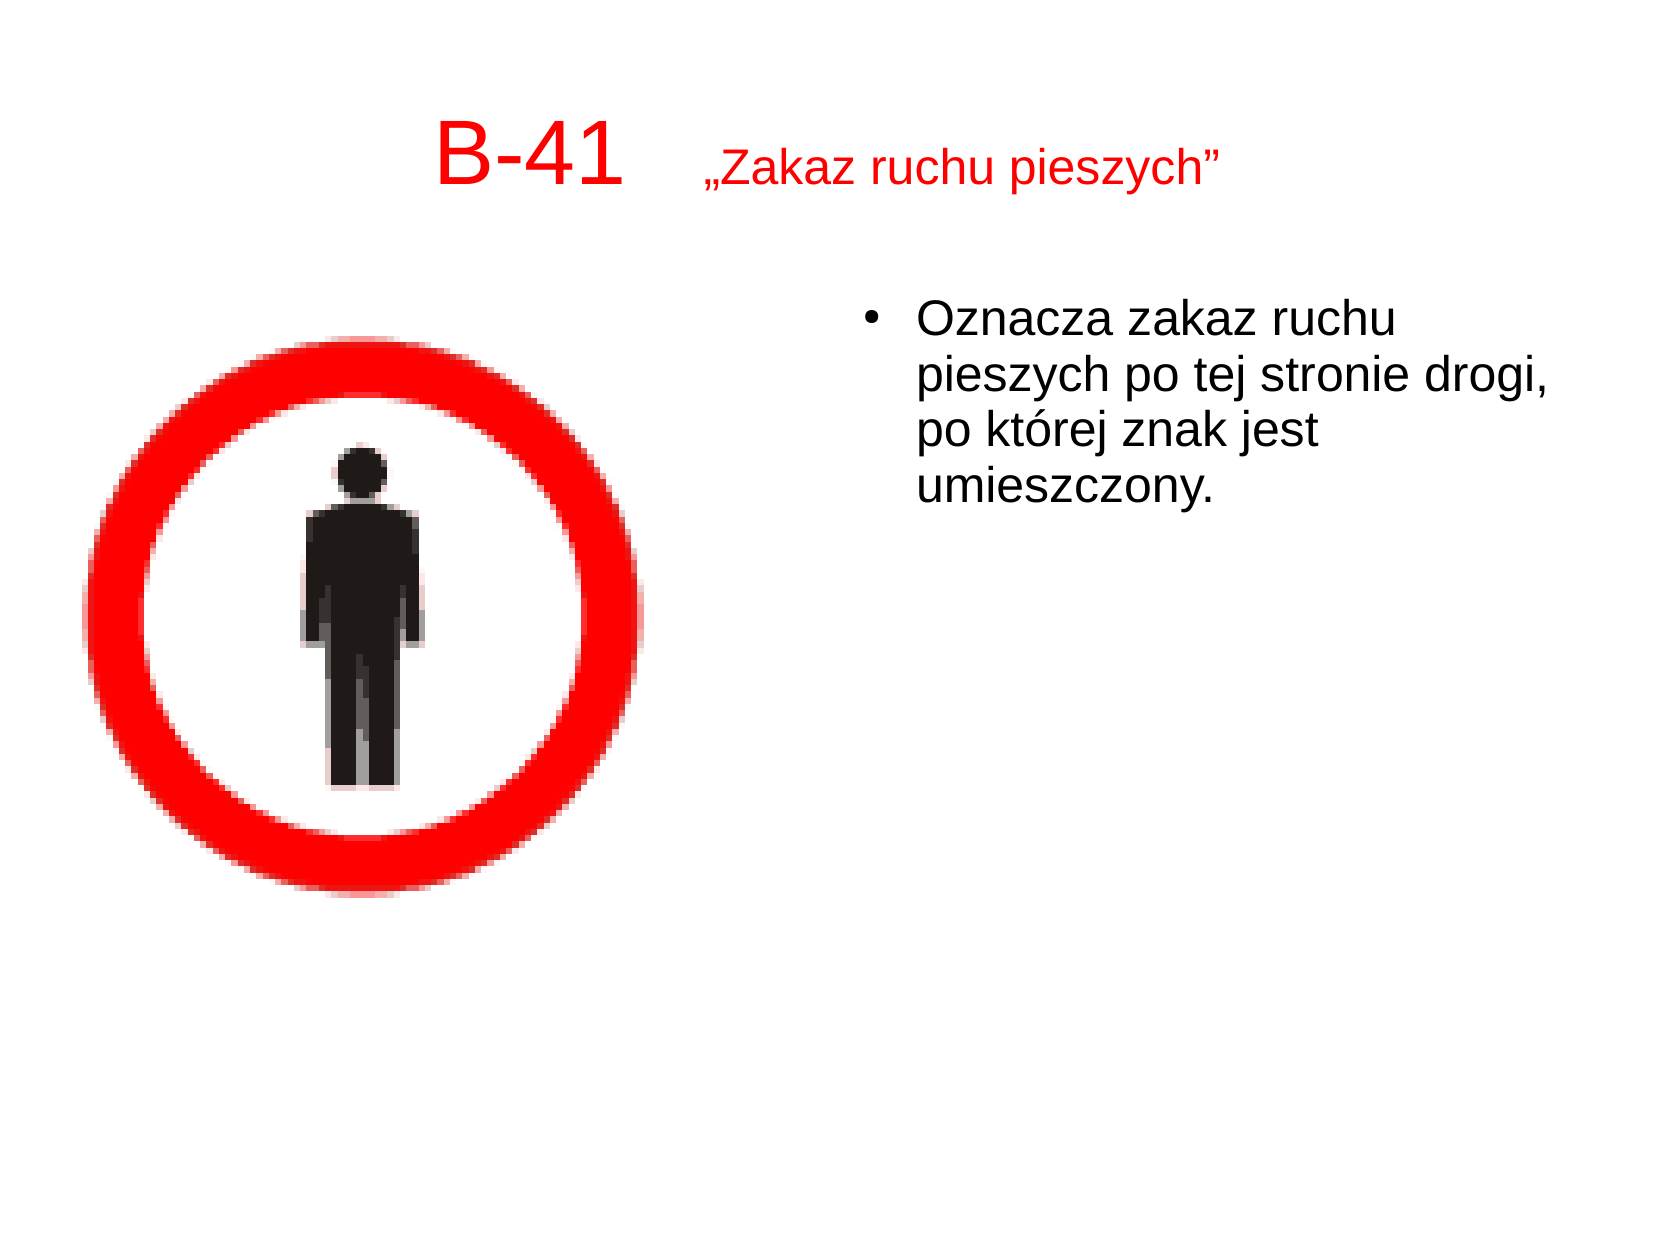

# B-41 „Zakaz ruchu pieszych”
Oznacza zakaz ruchu pieszych po tej stronie drogi, po której znak jest umieszczony.